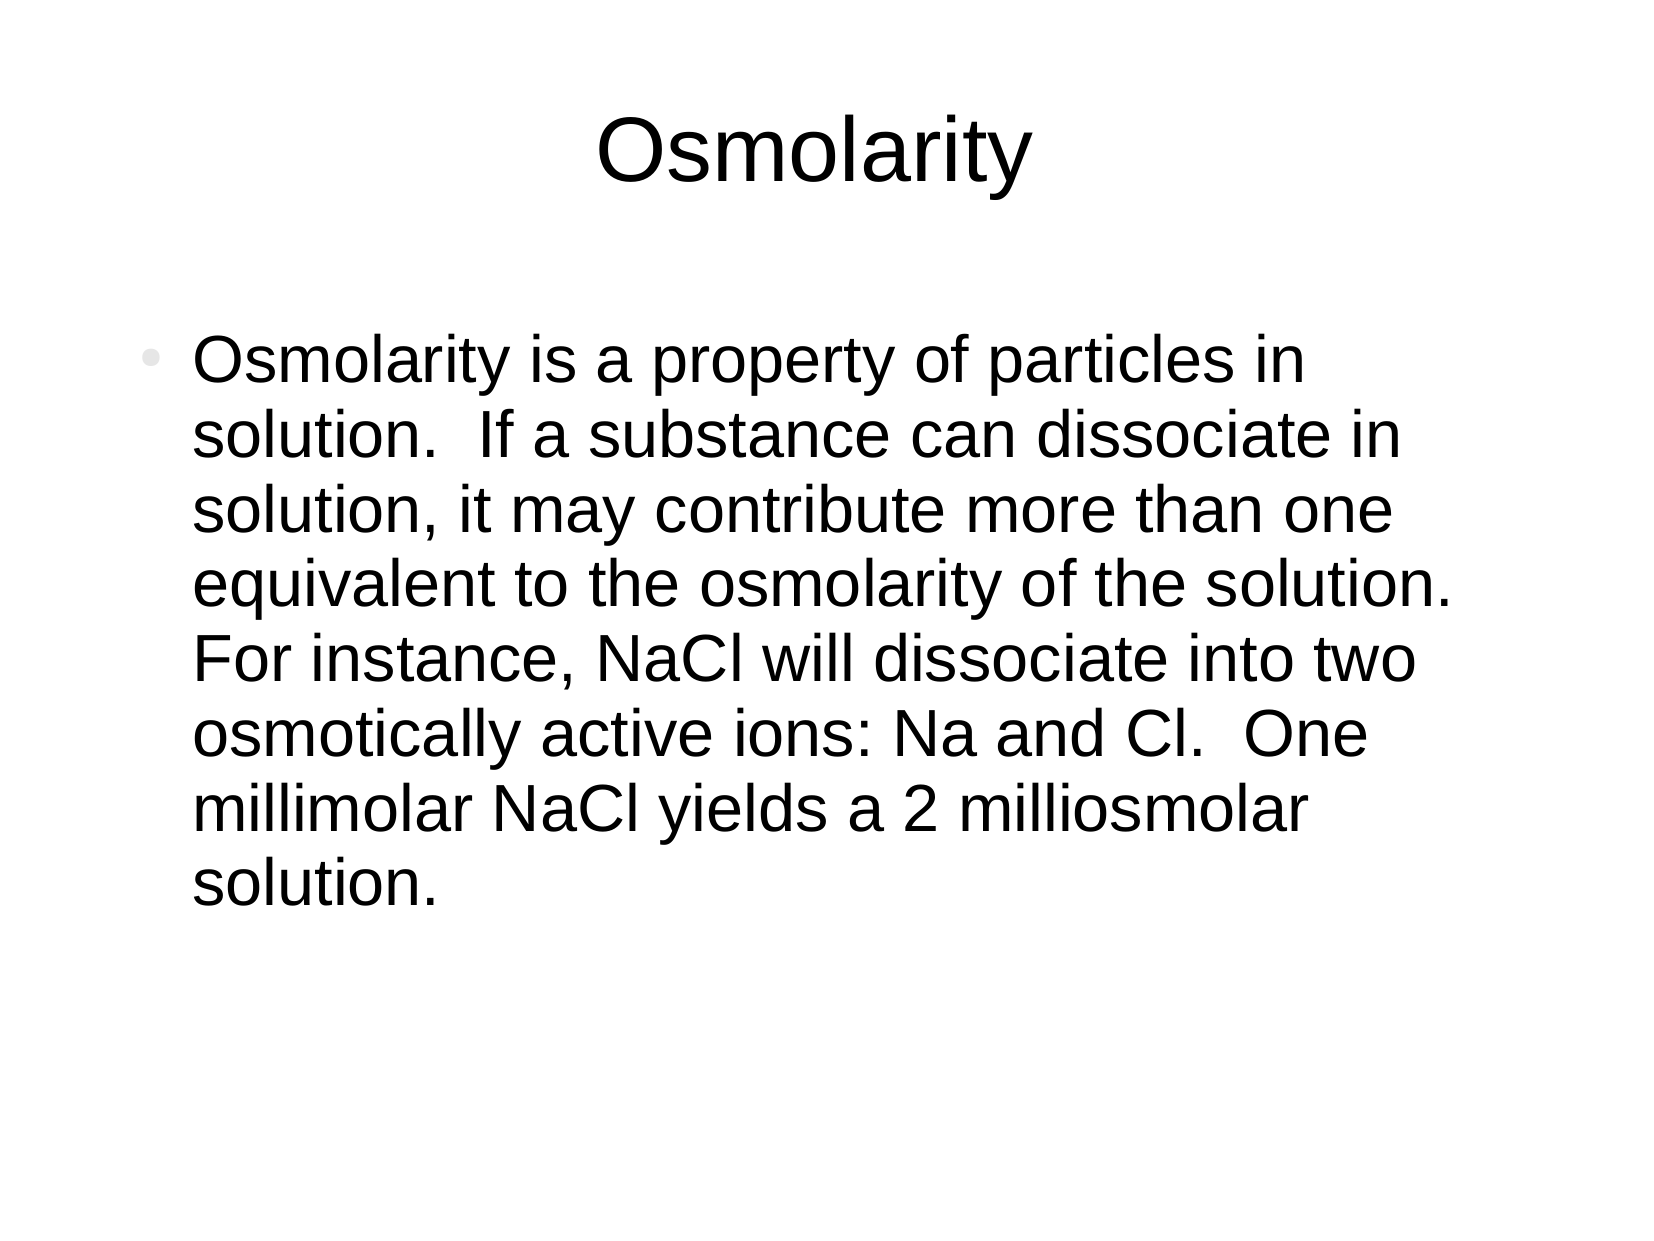

# Osmolarity
Osmolarity is a property of particles in solution. If a substance can dissociate in solution, it may contribute more than one equivalent to the osmolarity of the solution. For instance, NaCl will dissociate into two osmotically active ions: Na and Cl. One millimolar NaCl yields a 2 milliosmolar solution.